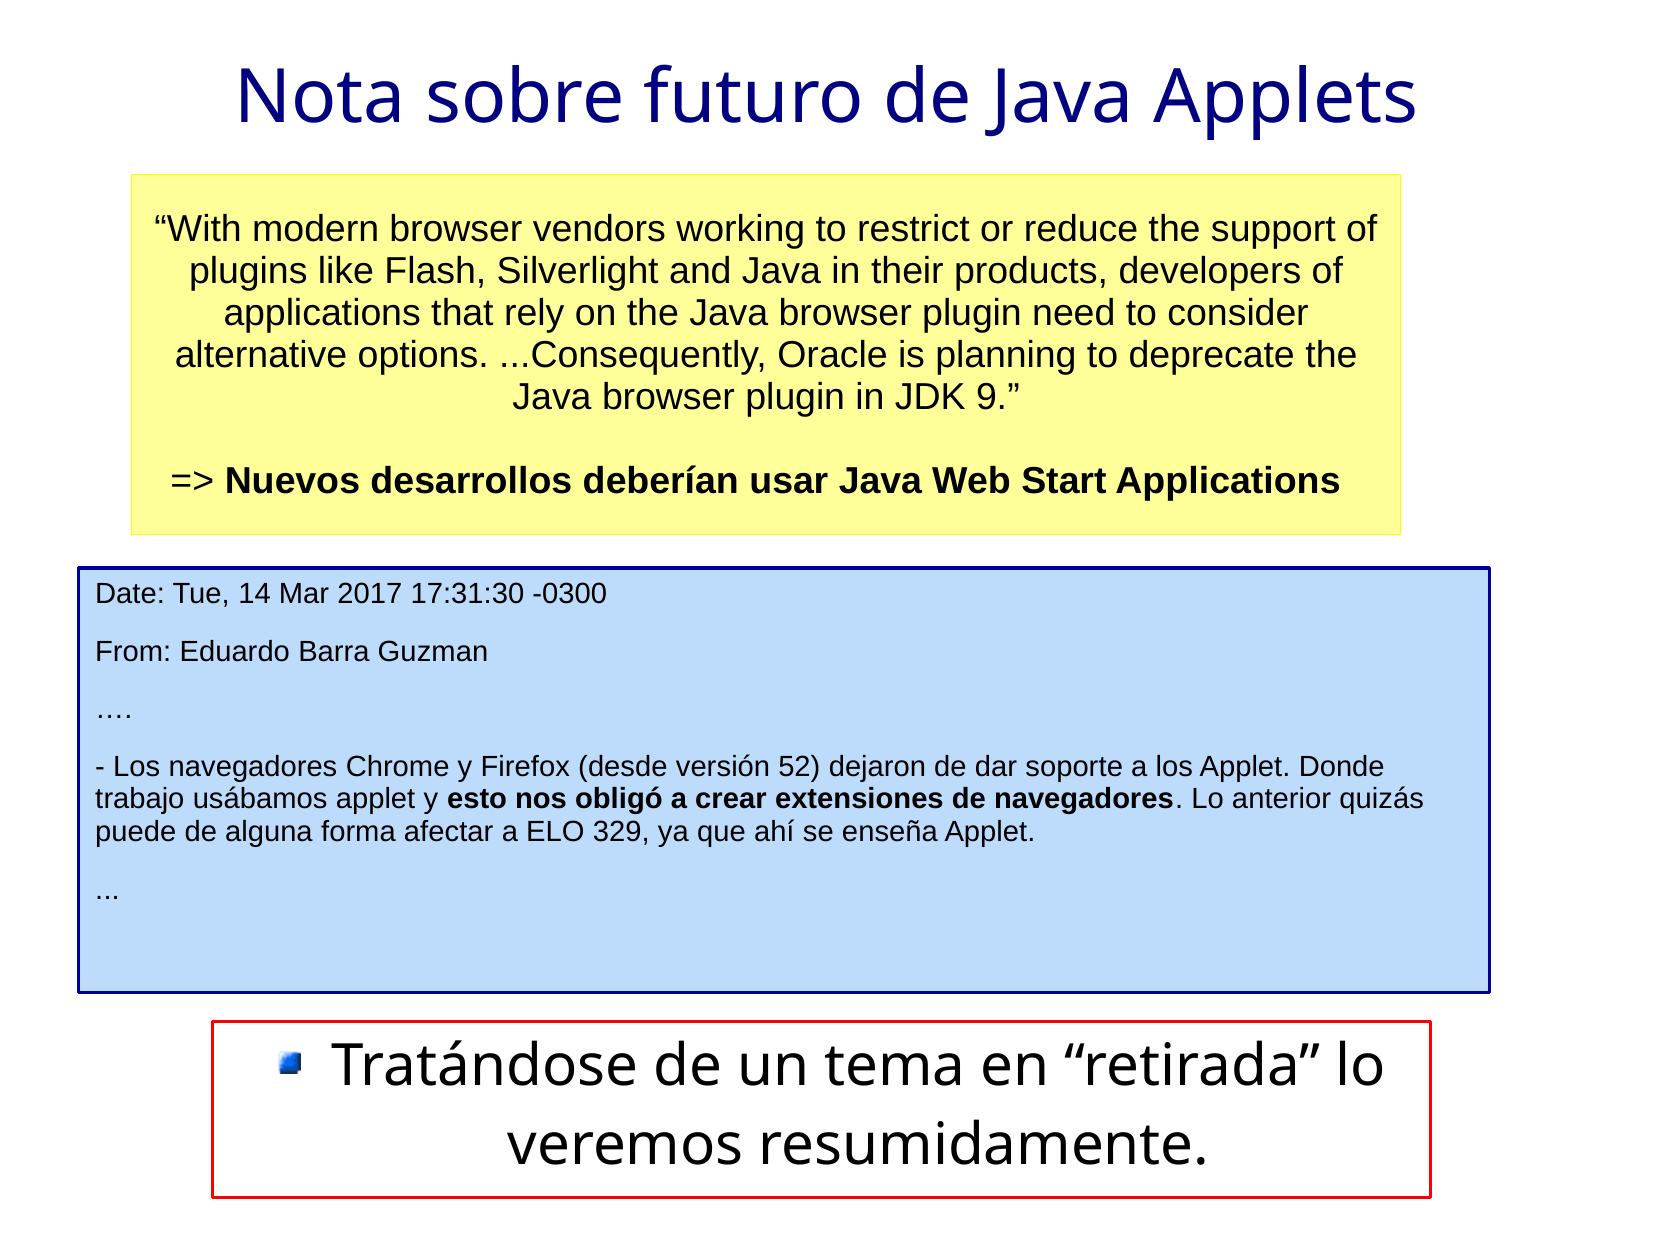

# Nota sobre futuro de Java Applets
“With modern browser vendors working to restrict or reduce the support of plugins like Flash, Silverlight and Java in their products, developers of applications that rely on the Java browser plugin need to consider alternative options. ...Consequently, Oracle is planning to deprecate the Java browser plugin in JDK 9.”
=> Nuevos desarrollos deberían usar Java Web Start Applications
Date: Tue, 14 Mar 2017 17:31:30 -0300
From: Eduardo Barra Guzman
….
- Los navegadores Chrome y Firefox (desde versión 52) dejaron de dar soporte a los Applet. Donde trabajo usábamos applet y esto nos obligó a crear extensiones de navegadores. Lo anterior quizás puede de alguna forma afectar a ELO 329, ya que ahí se enseña Applet.
...
Tratándose de un tema en “retirada” lo veremos resumidamente.